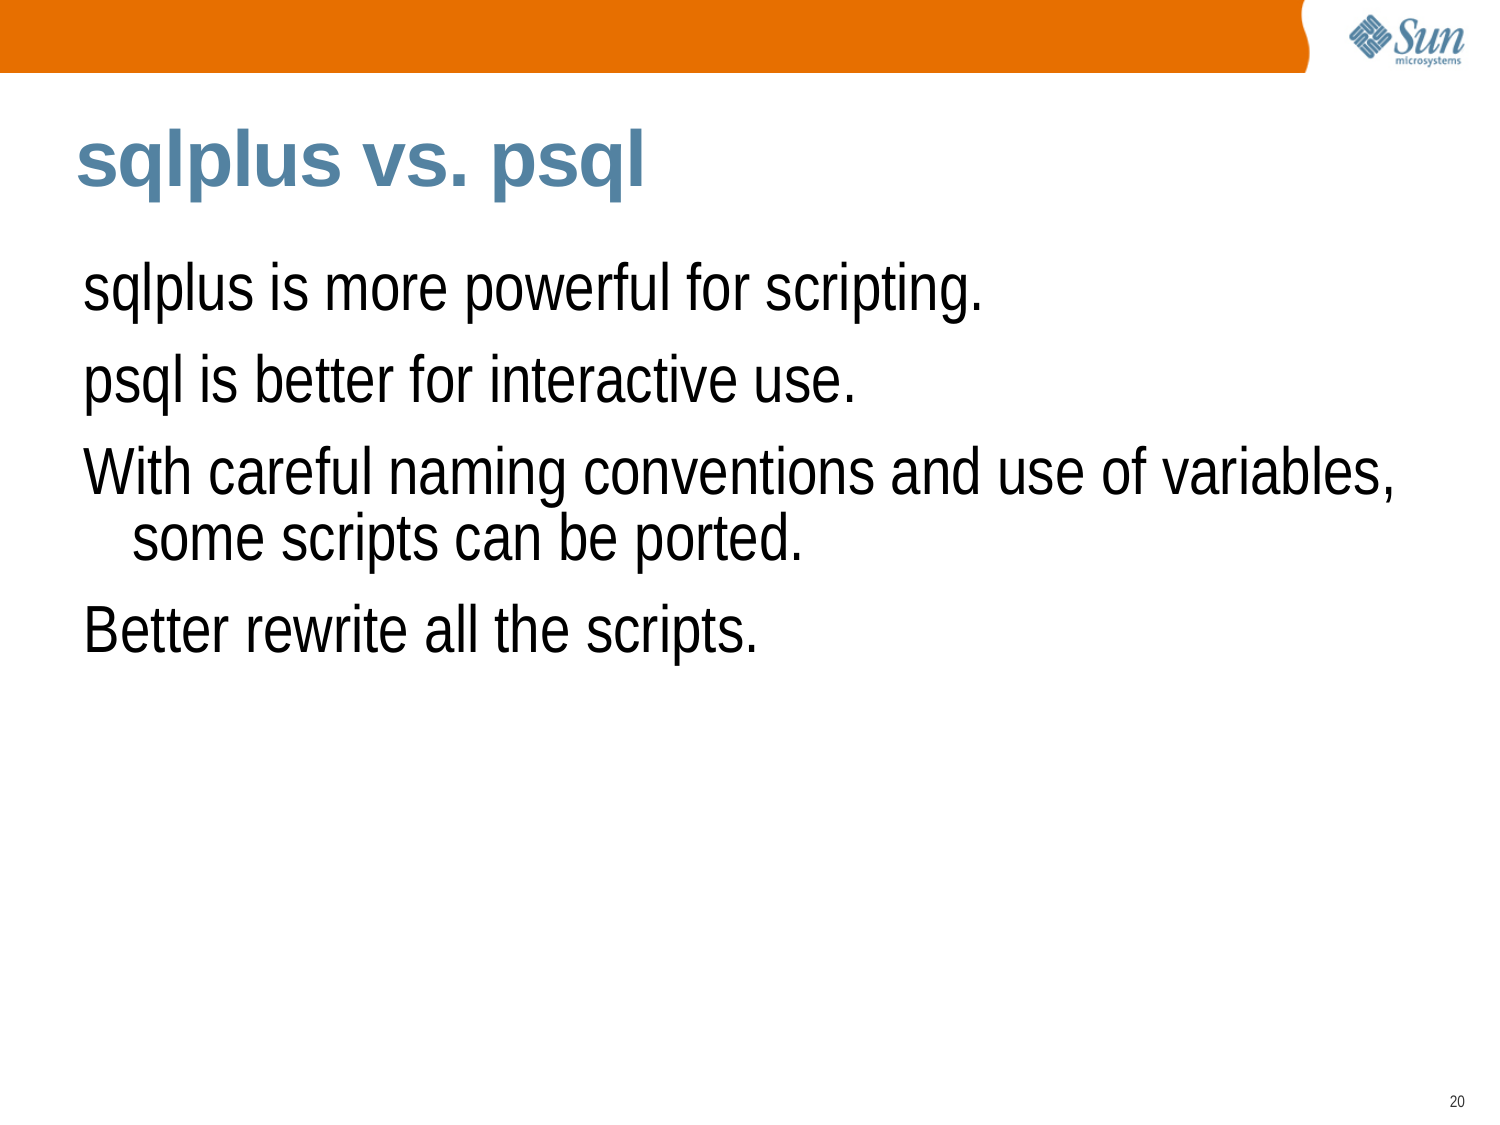

# sqlplus vs. psql
sqlplus is more powerful for scripting.
psql is better for interactive use.
With careful naming conventions and use of variables, some scripts can be ported.
Better rewrite all the scripts.